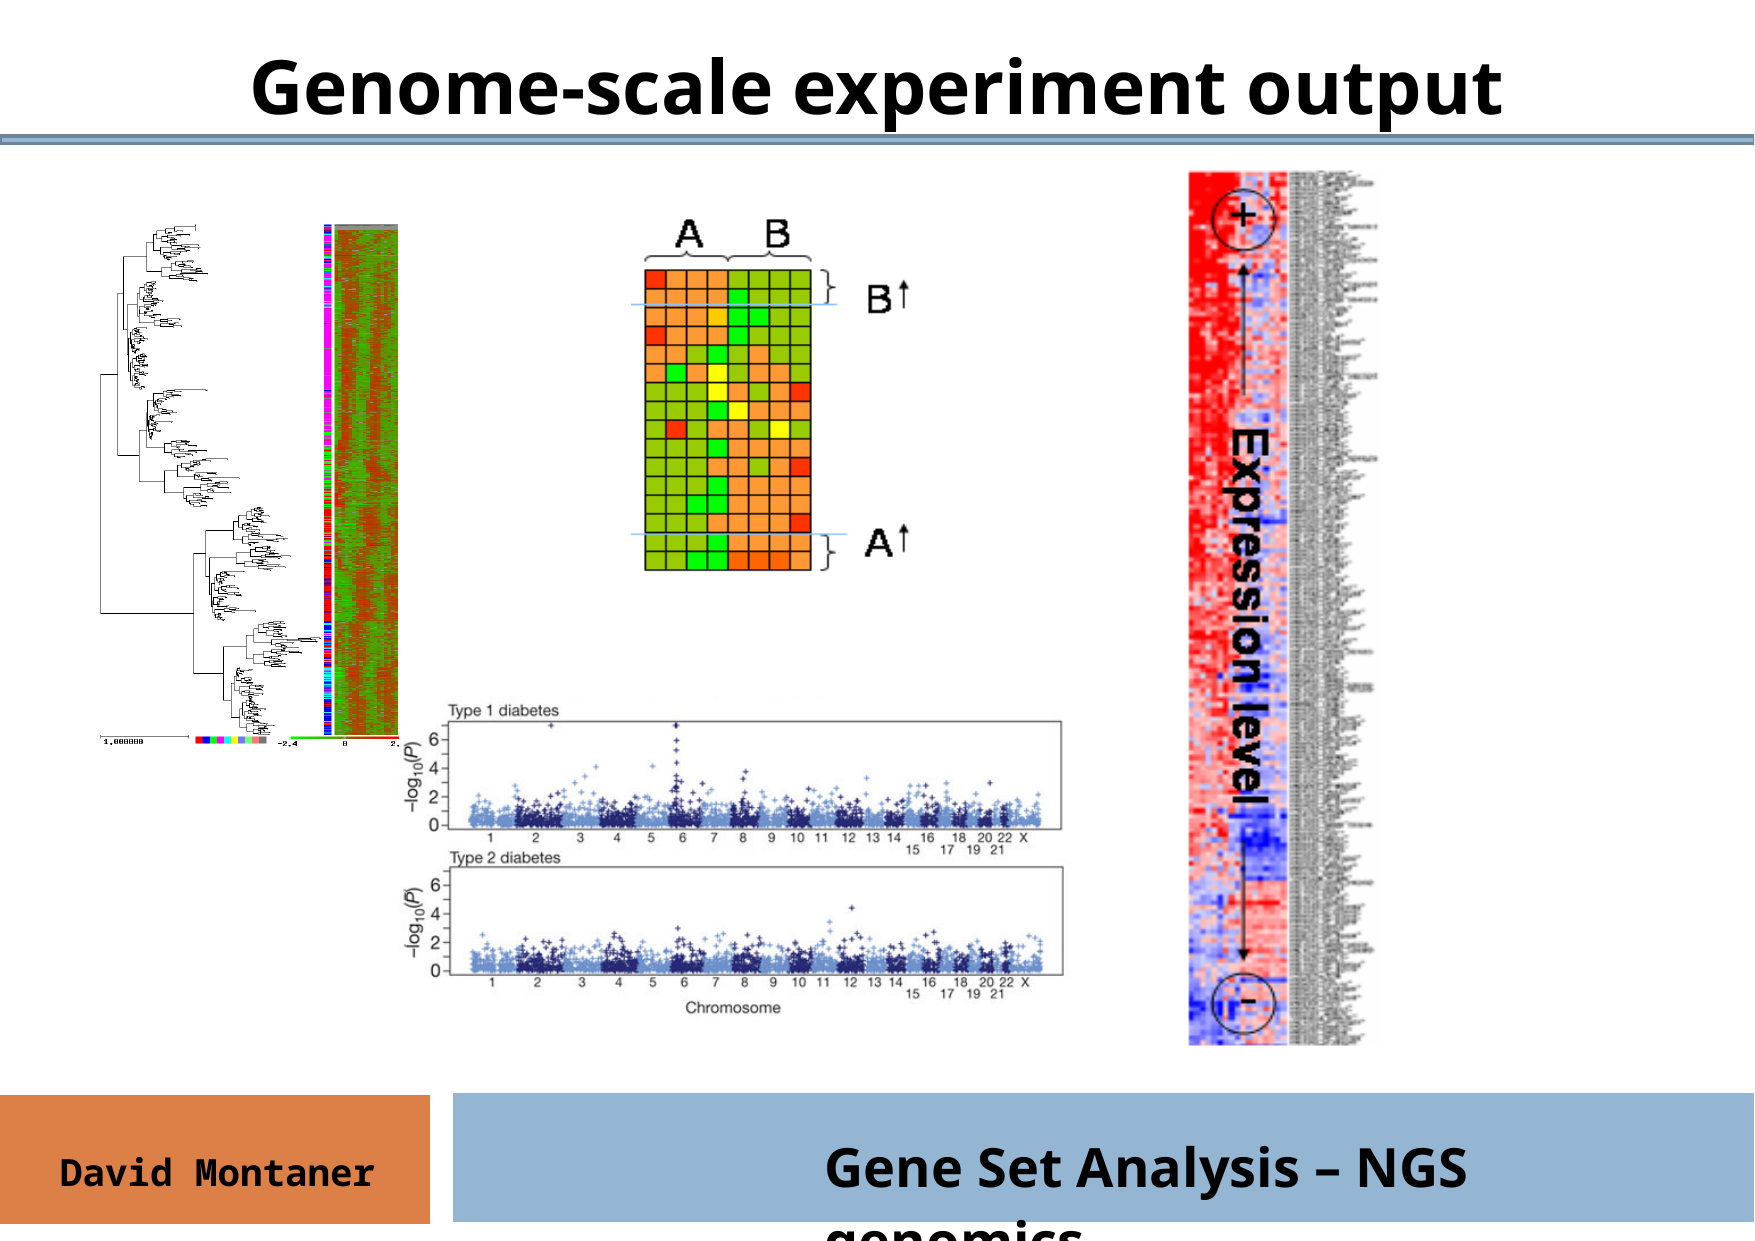

Genome-scale experiment output
Gene Set Analysis – NGS genomics
David Montaner